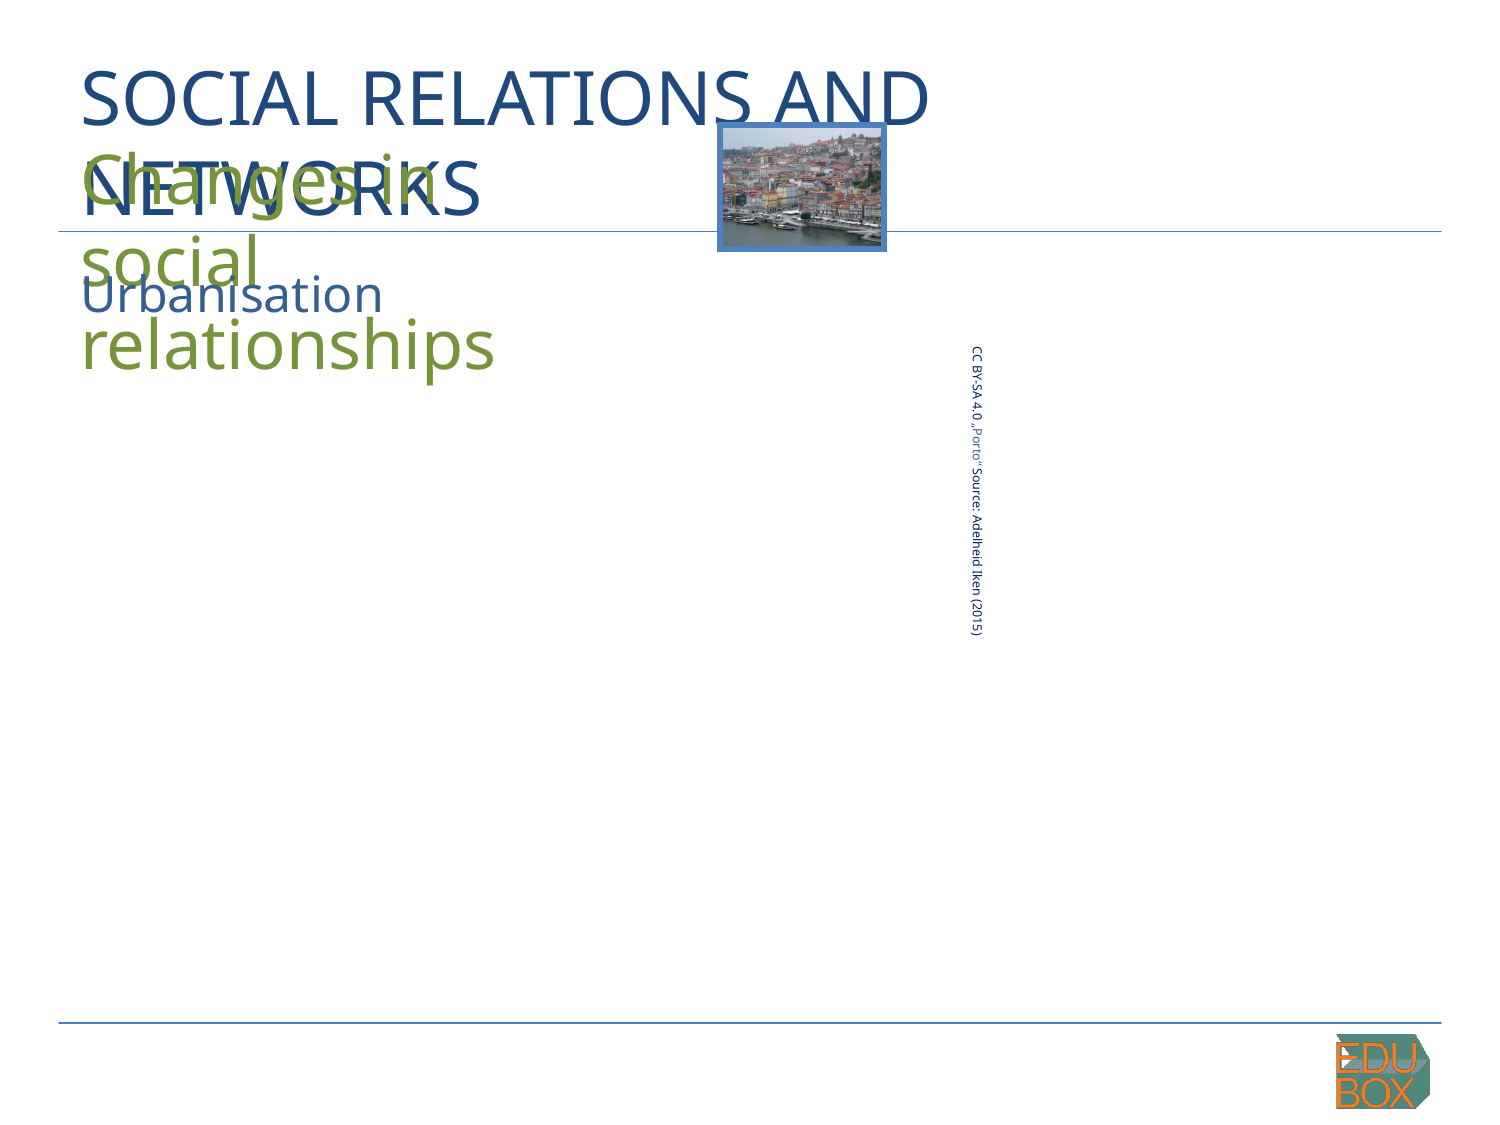

# SOCIAL RELATIONS AND NETWORKS
Changes in social relationships
Urbanisation
CC BY-SA 4.0 „Porto“ Source: Adelheid Iken (2015)